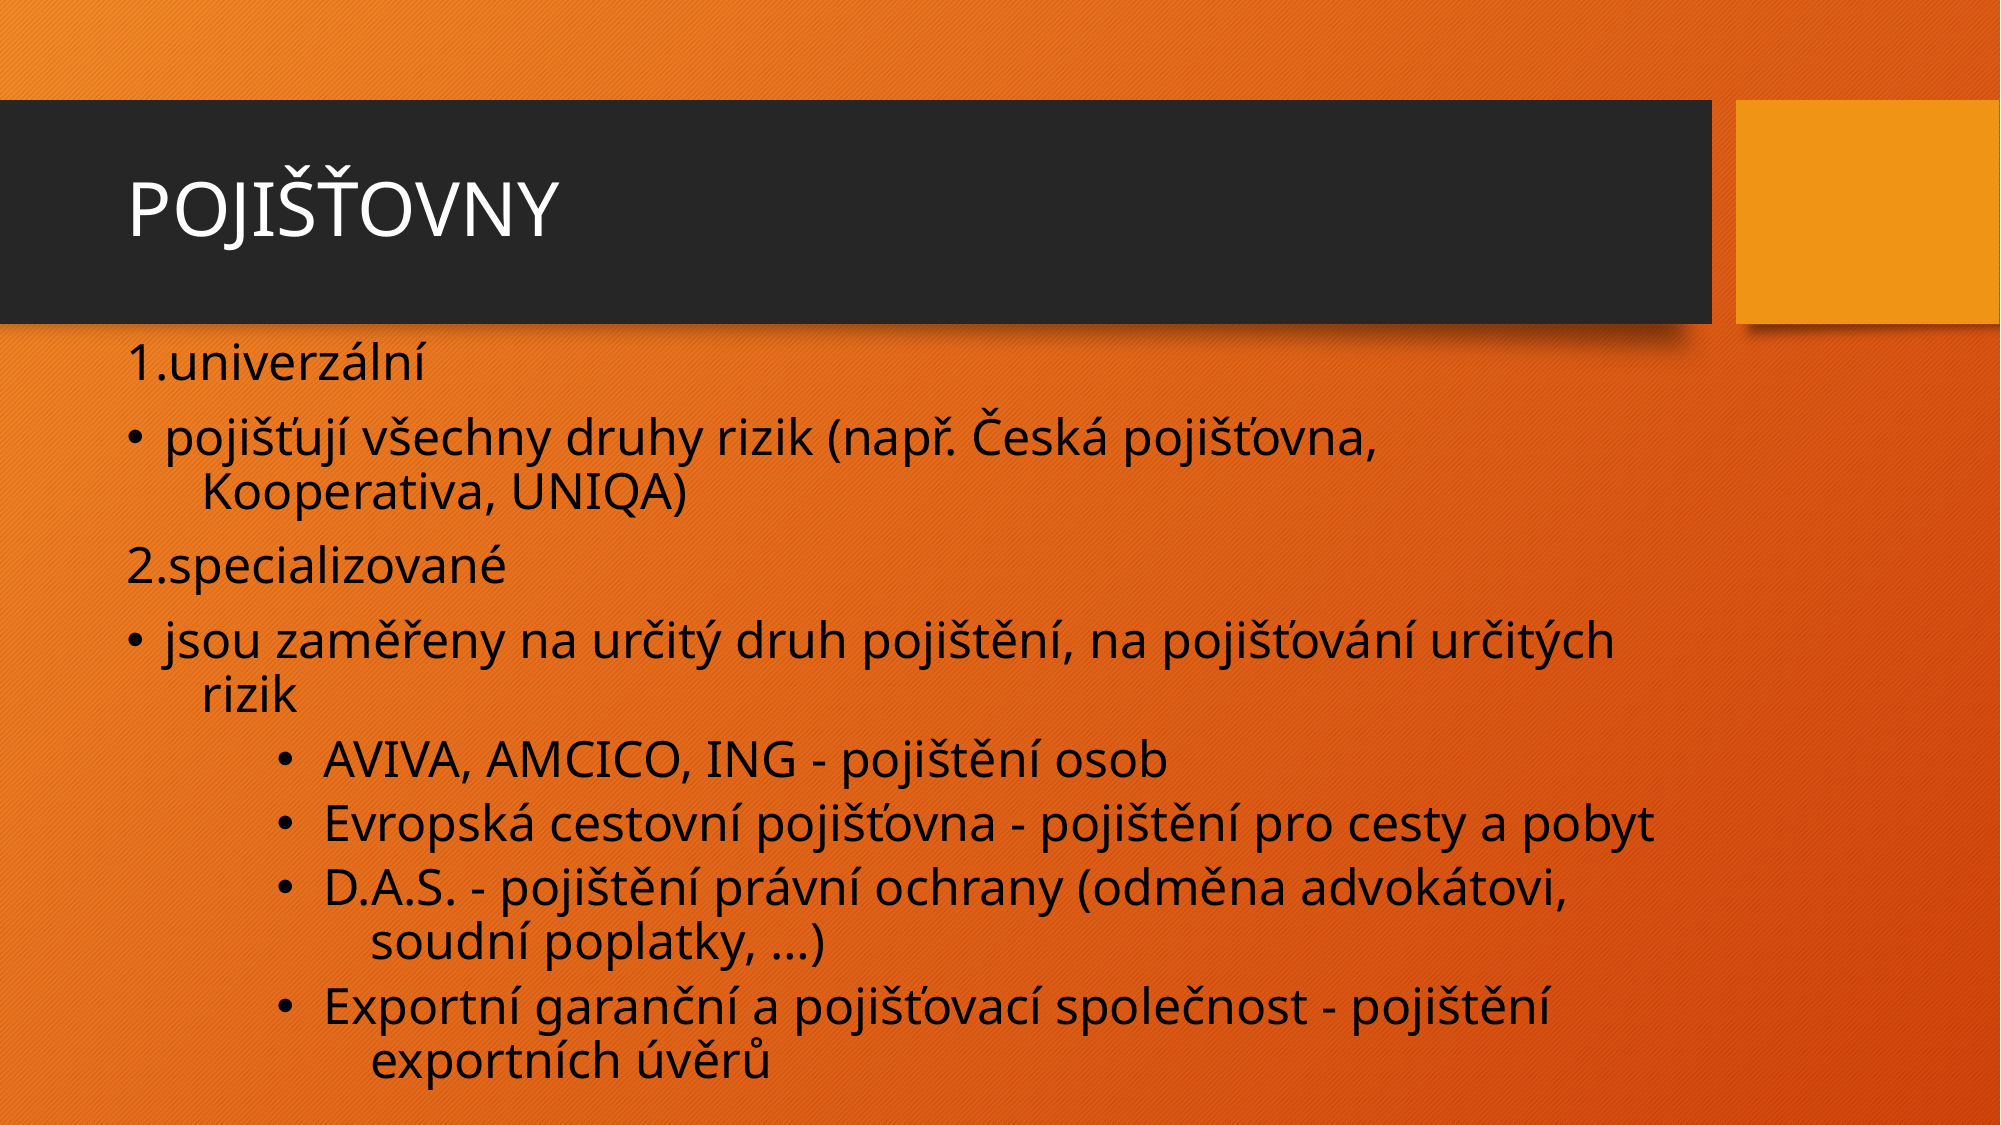

# POJIŠŤOVNY
univerzální
pojišťují všechny druhy rizik (např. Česká pojišťovna, Kooperativa, UNIQA)
specializované
jsou zaměřeny na určitý druh pojištění, na pojišťování určitých rizik
AVIVA, AMCICO, ING - pojištění osob
Evropská cestovní pojišťovna - pojištění pro cesty a pobyt
D.A.S. - pojištění právní ochrany (odměna advokátovi, soudní poplatky, …)
Exportní garanční a pojišťovací společnost - pojištění exportních úvěrů